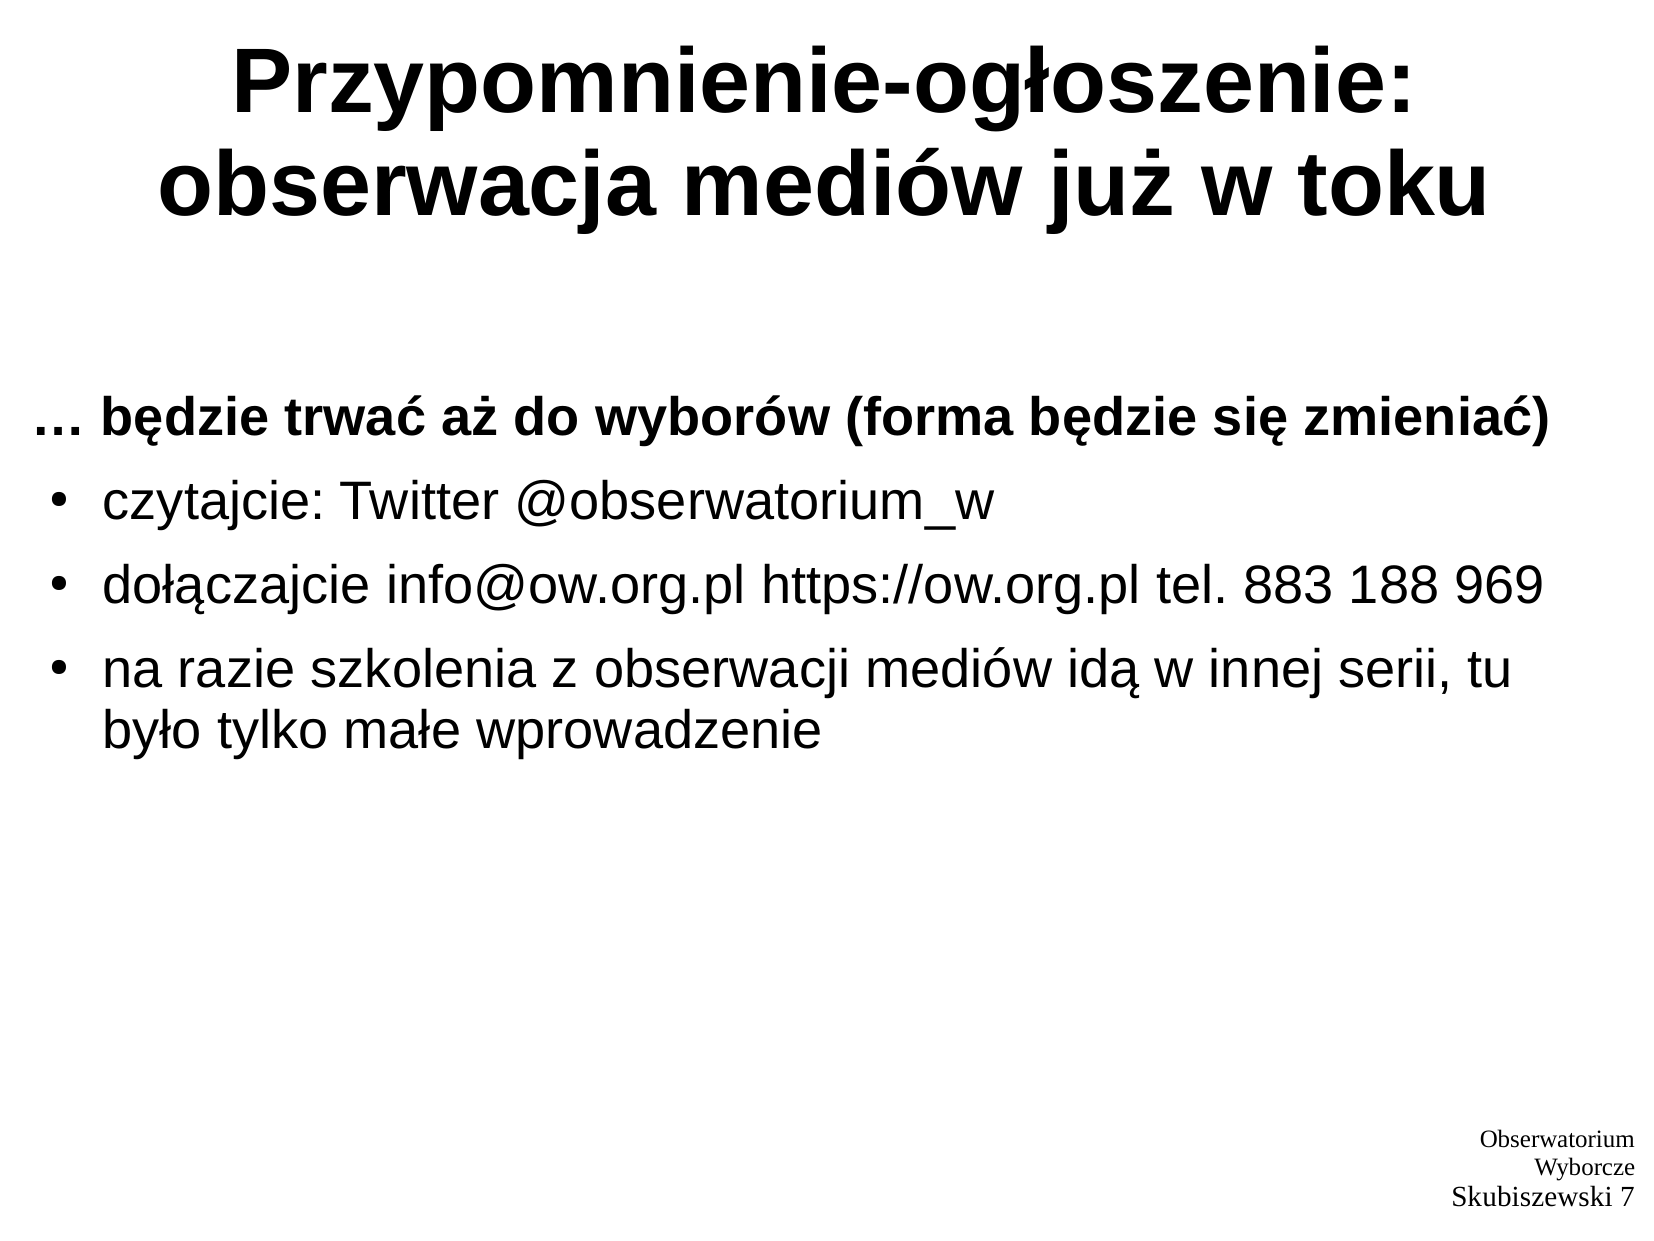

# Przypomnienie-ogłoszenie: obserwacja mediów już w toku
… będzie trwać aż do wyborów (forma będzie się zmieniać)
czytajcie: Twitter @obserwatorium_w
dołączajcie info@ow.org.pl https://ow.org.pl tel. 883 188 969
na razie szkolenia z obserwacji mediów idą w innej serii, tu było tylko małe wprowadzenie
7